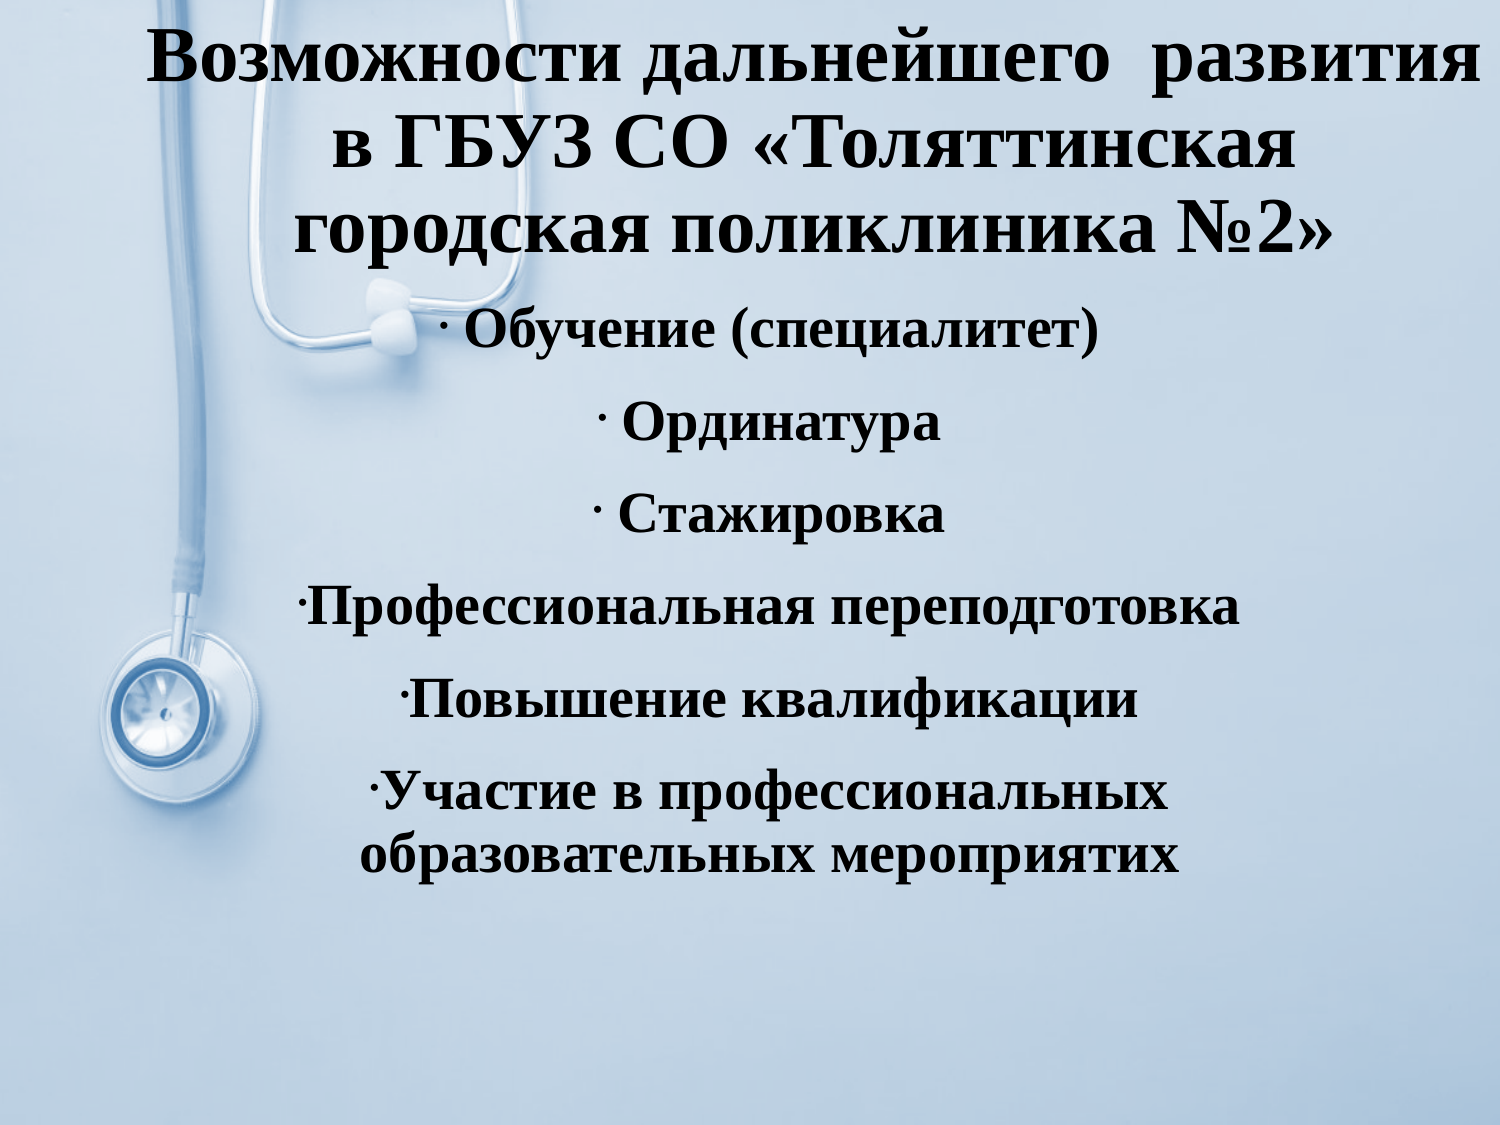

# Возможности дальнейшего развития в ГБУЗ СО «Толяттинская городская поликлиника №2»
 Обучение (специалитет)
 Ординатура
 Стажировка
Профессиональная переподготовка
Повышение квалификации
Участие в профессиональных образовательных мероприятих